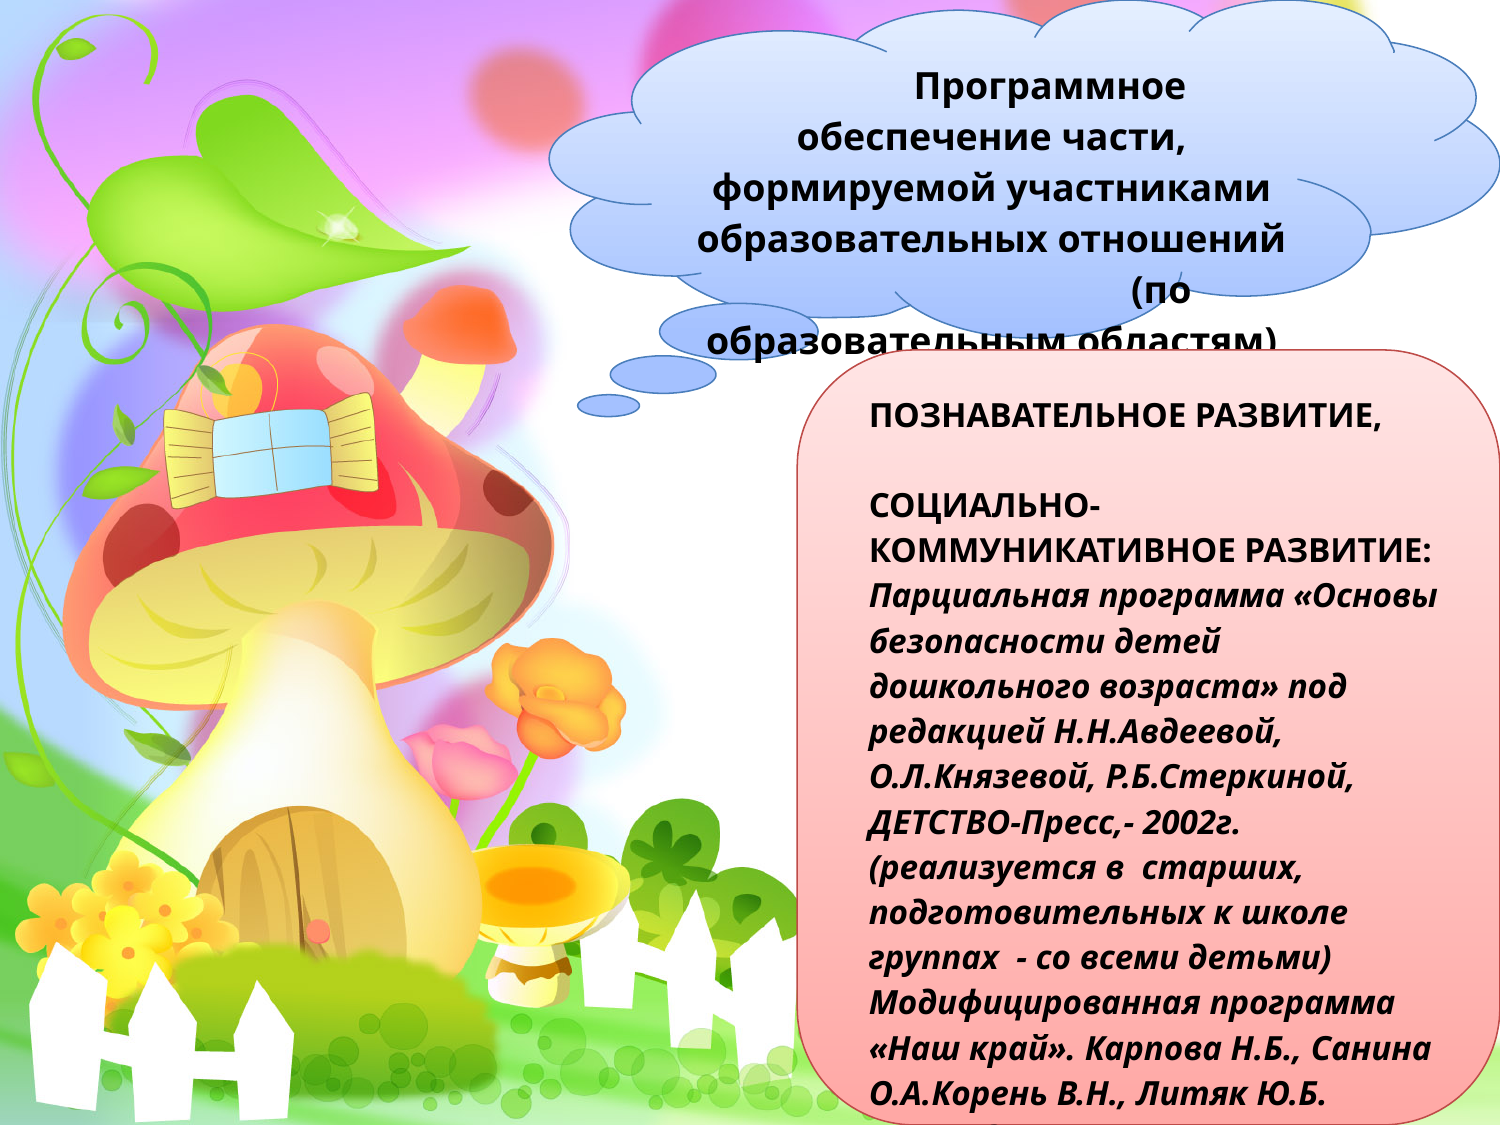

Программное обеспечение части, формируемой участниками образовательных отношений (по образовательным областям)
ПОЗНАВАТЕЛЬНОЕ РАЗВИТИЕ,
СОЦИАЛЬНО-КОММУНИКАТИВНОЕ РАЗВИТИЕ:
Парциальная программа «Основы безопасности детей дошкольного возраста» под редакцией Н.Н.Авдеевой, О.Л.Князевой, Р.Б.Стеркиной, ДЕТСТВО-Пресс,- 2002г. (реализуется в старших, подготовительных к школе группах - со всеми детьми)
Модифицированная программа «Наш край». Карпова Н.Б., Санина О.А.Корень В.Н., Литяк Ю.Б. Краснодар,- 2010г. (реализуется в средних, старших, подготовительных к школе группах - со всеми детьми)